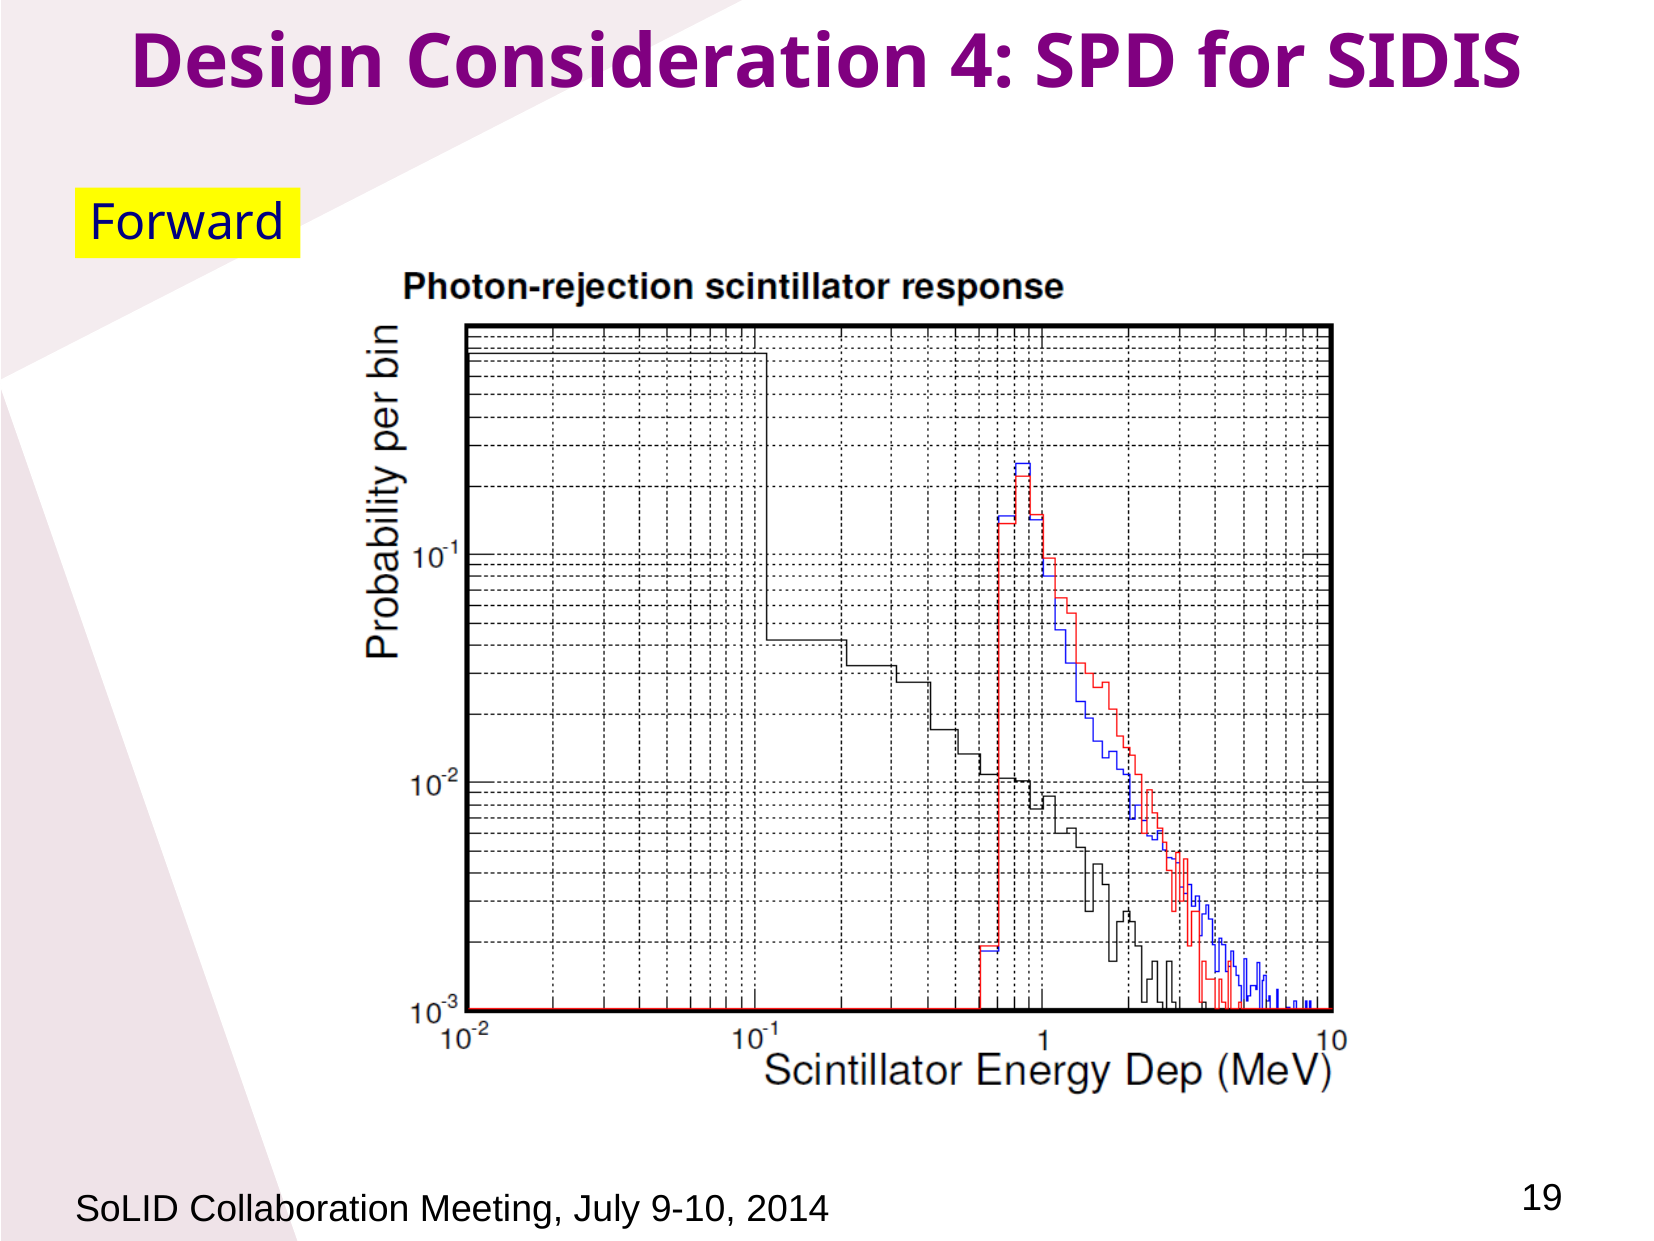

# Design Consideration 4: SPD for SIDIS
Forward
19